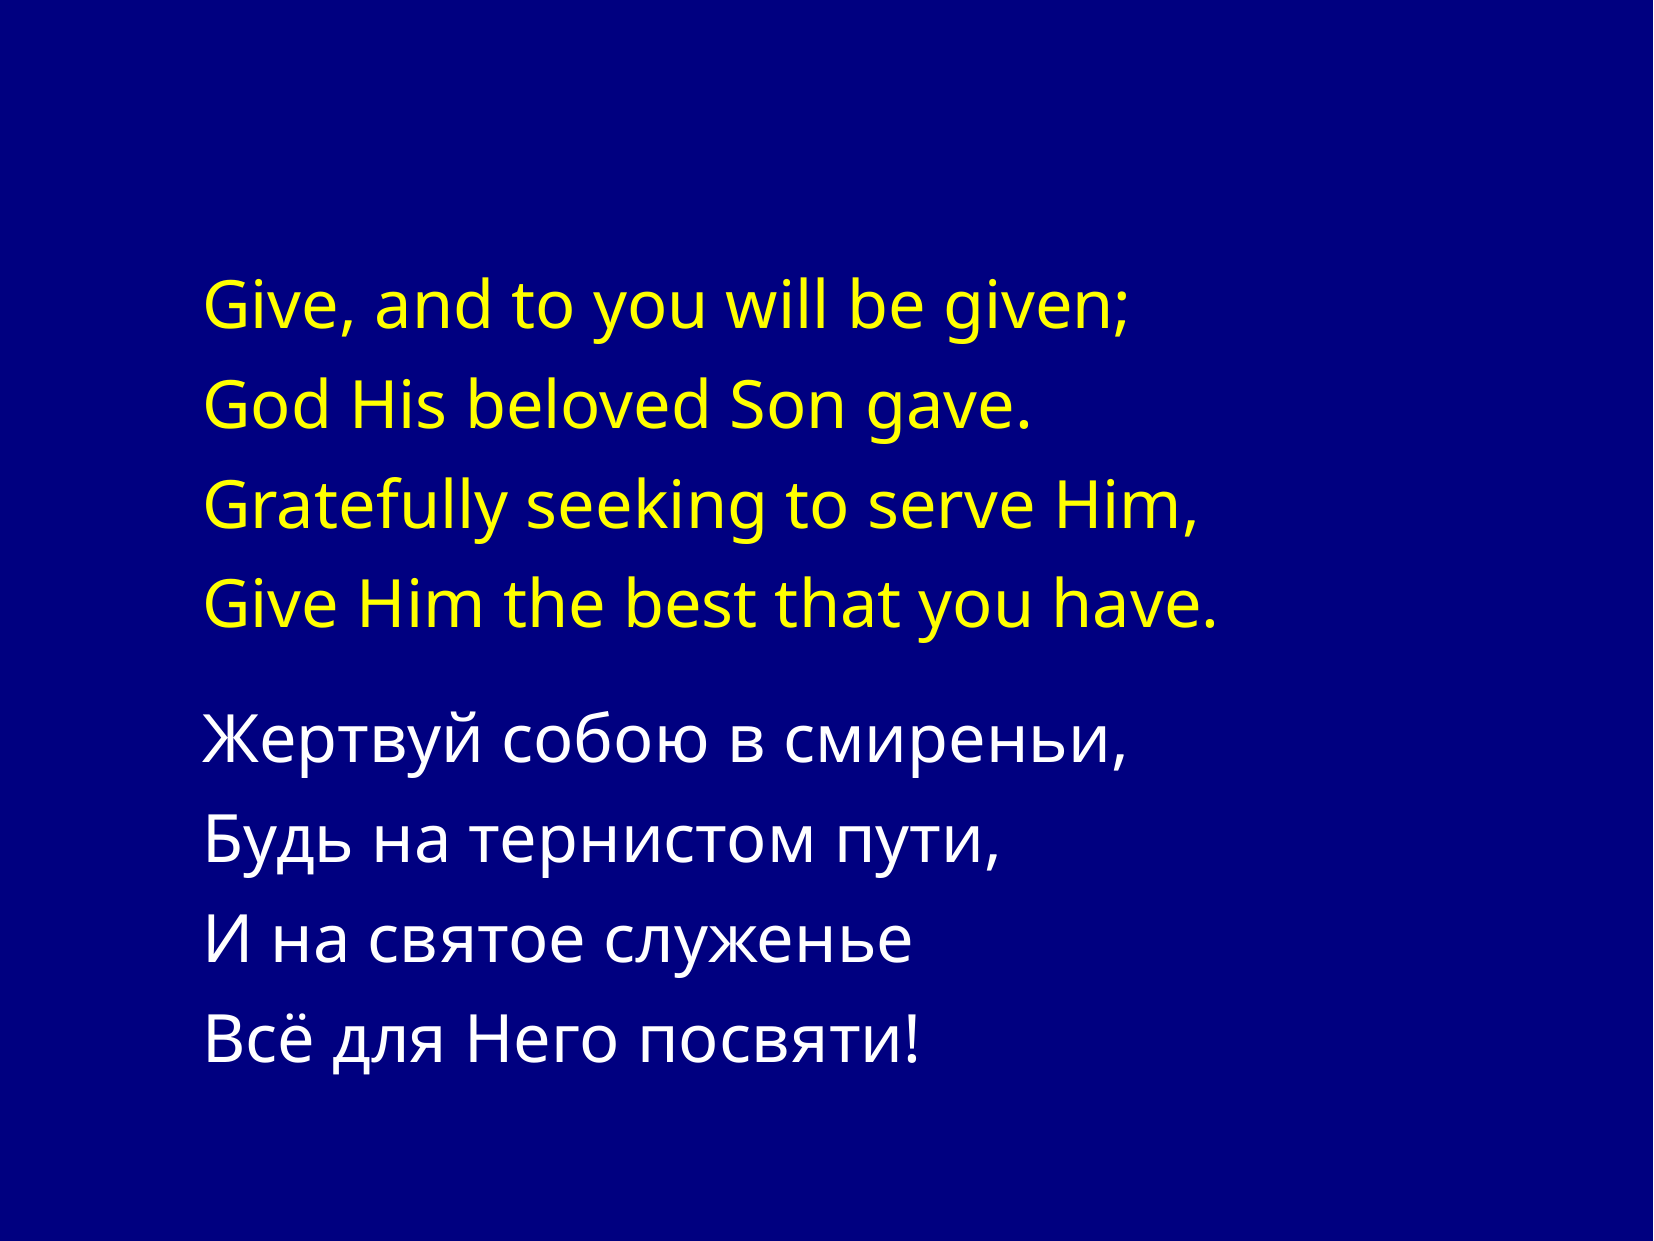

Give, and to you will be given;
	God His beloved Son gave.
	Gratefully seeking to serve Him,
	Give Him the best that you have.
	Жертвуй собою в смиреньи,
	Будь на тернистом пути,
	И на святое служенье
	Всё для Него посвяти!